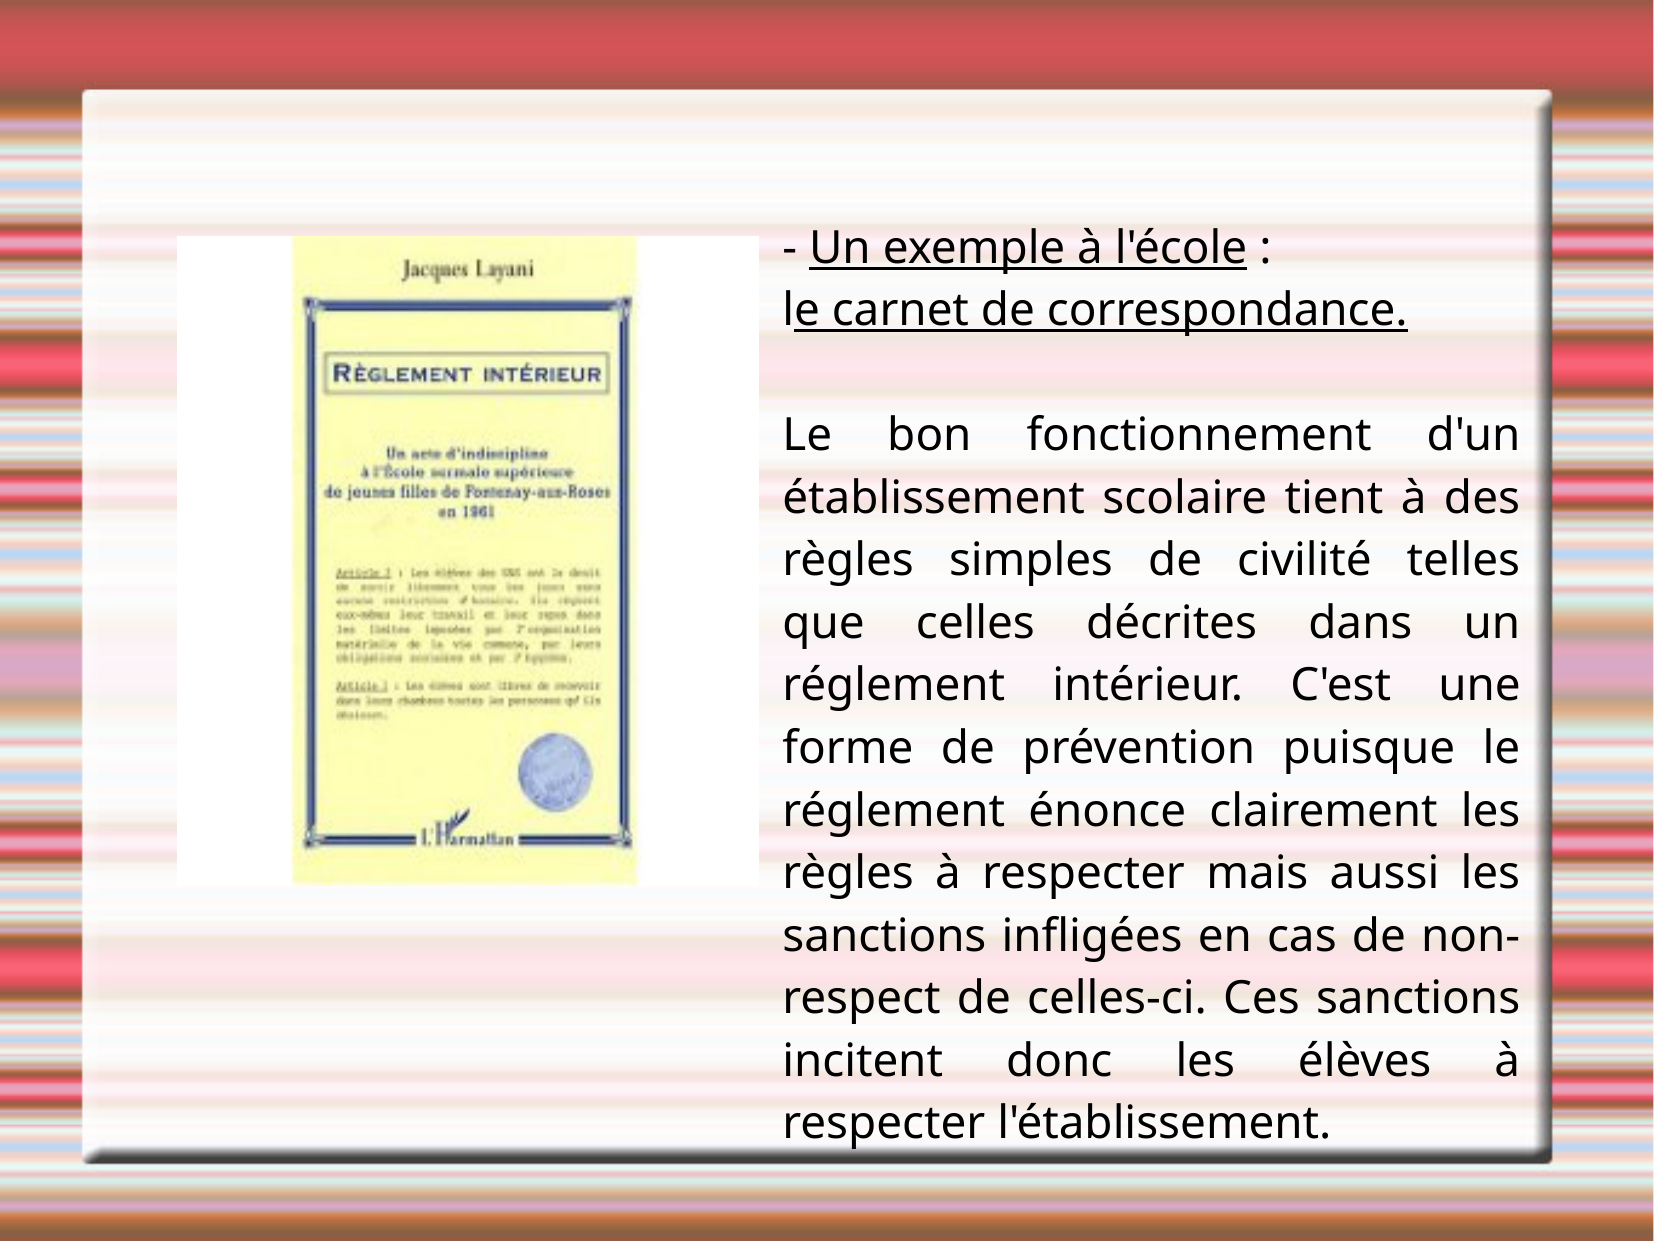

- Un exemple à l'école :
le carnet de correspondance.
Le bon fonctionnement d'un établissement scolaire tient à des règles simples de civilité telles que celles décrites dans un réglement intérieur. C'est une forme de prévention puisque le réglement énonce clairement les règles à respecter mais aussi les sanctions infligées en cas de non-respect de celles-ci. Ces sanctions incitent donc les élèves à respecter l'établissement.